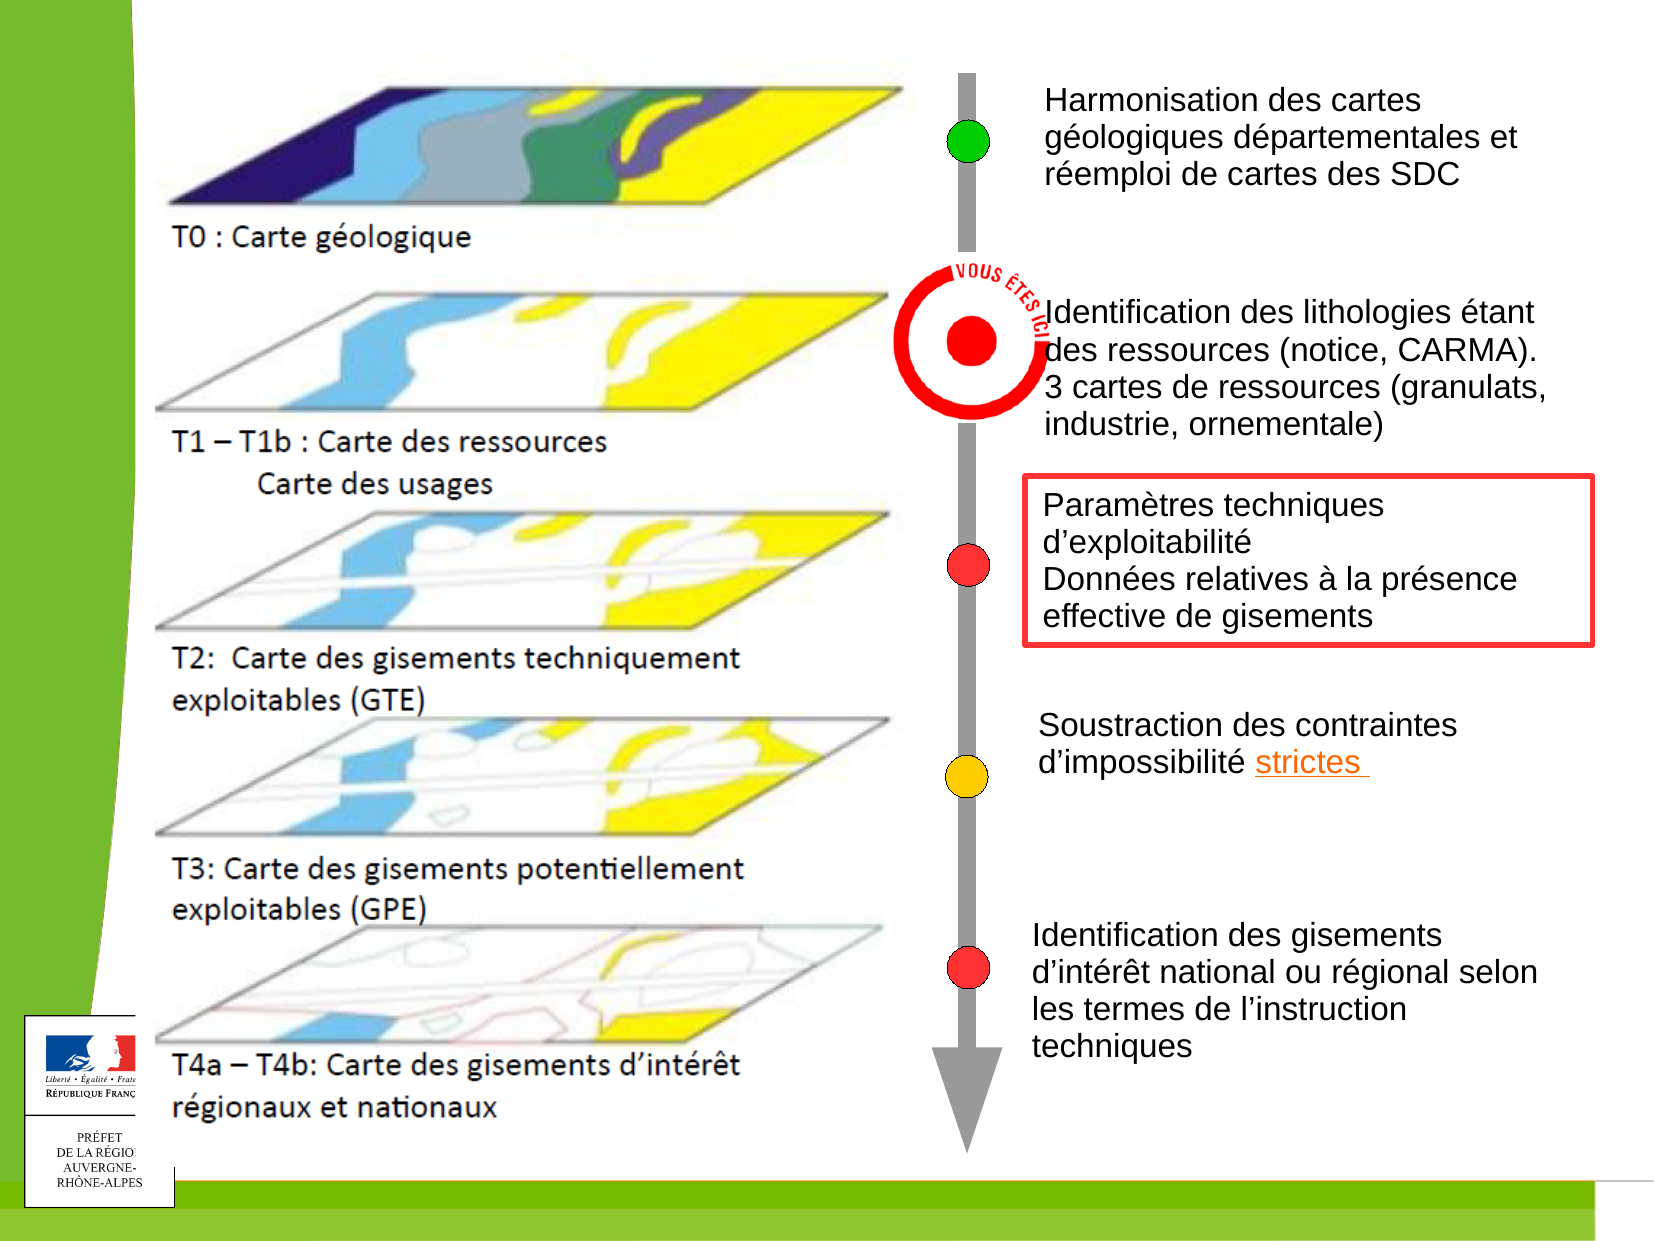

Harmonisation des cartes géologiques départementales et réemploi de cartes des SDC
Identification des lithologies étant des ressources (notice, CARMA).
3 cartes de ressources (granulats, industrie, ornementale)
Paramètres techniques d’exploitabilité
Données relatives à la présence effective de gisements
Soustraction des contraintes d’impossibilité strictes
Identification des gisements d’intérêt national ou régional selon les termes de l’instruction techniques
13